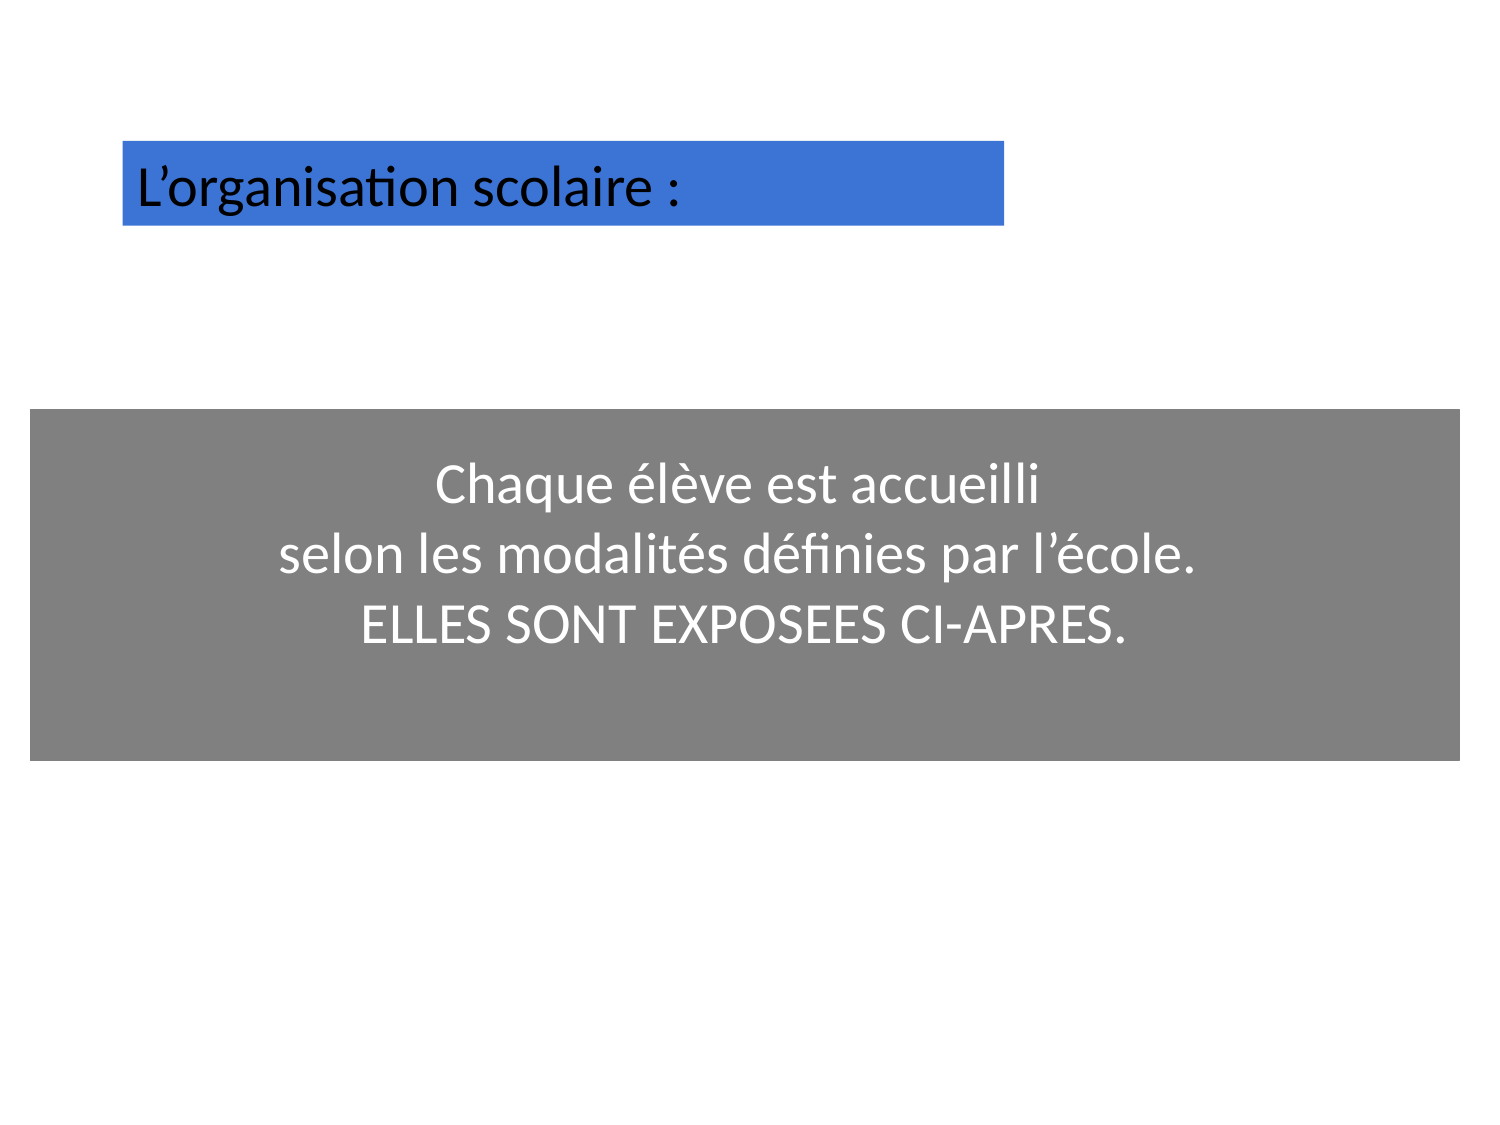

L’organisation scolaire :
Chaque élève est accueilli
selon les modalités définies par l’école.
ELLES SONT EXPOSEES CI-APRES.